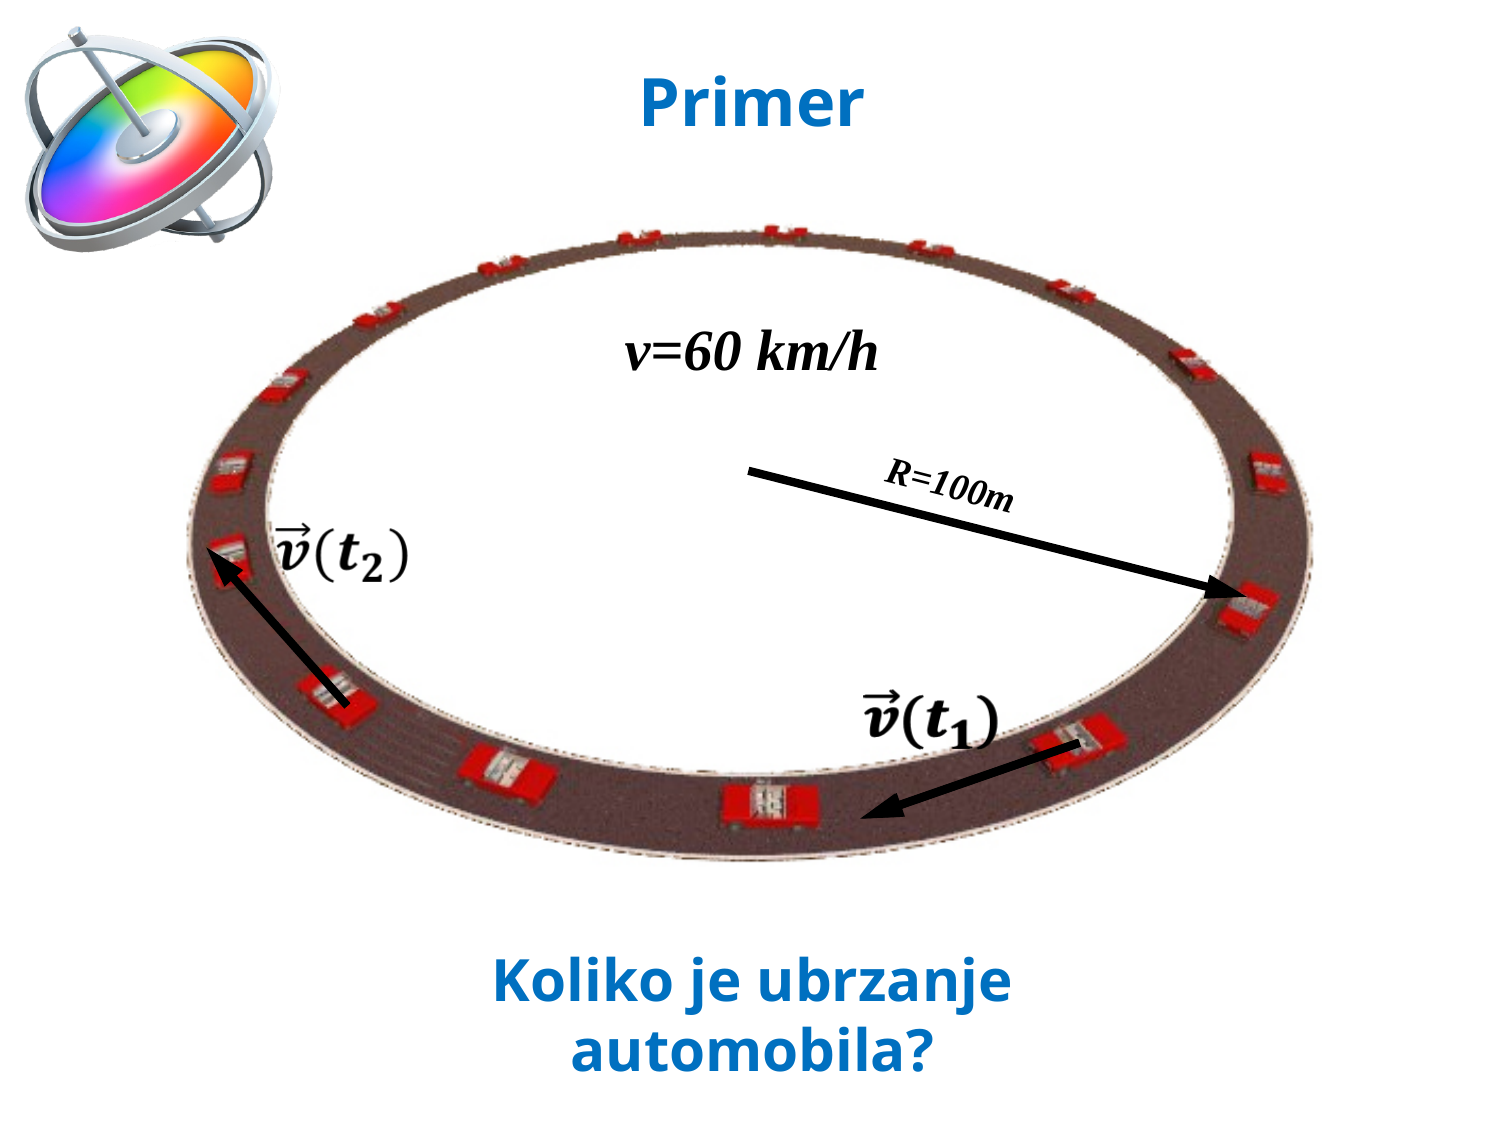

Primer
v=60 km/h
R=100m
Koliko je ubrzanje automobila?